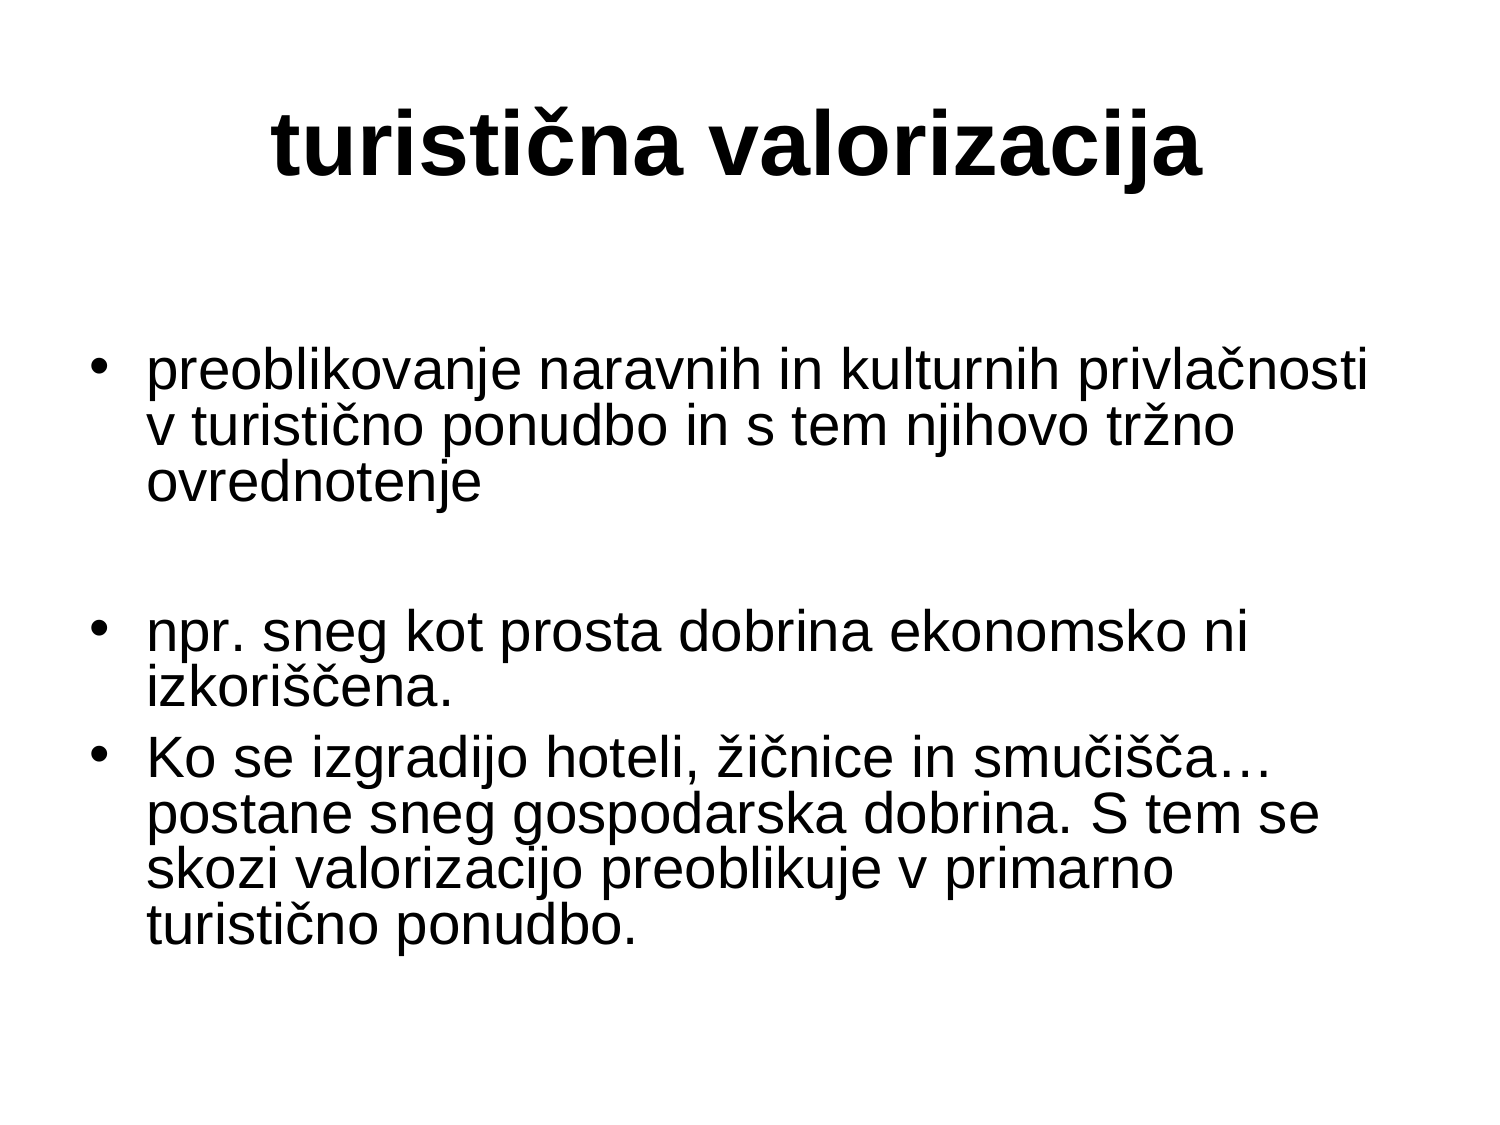

# turistična valorizacija
preoblikovanje naravnih in kulturnih privlačnosti v turistično ponudbo in s tem njihovo tržno ovrednotenje
npr. sneg kot prosta dobrina ekonomsko ni izkoriščena.
Ko se izgradijo hoteli, žičnice in smučišča… postane sneg gospodarska dobrina. S tem se skozi valorizacijo preoblikuje v primarno turistično ponudbo.